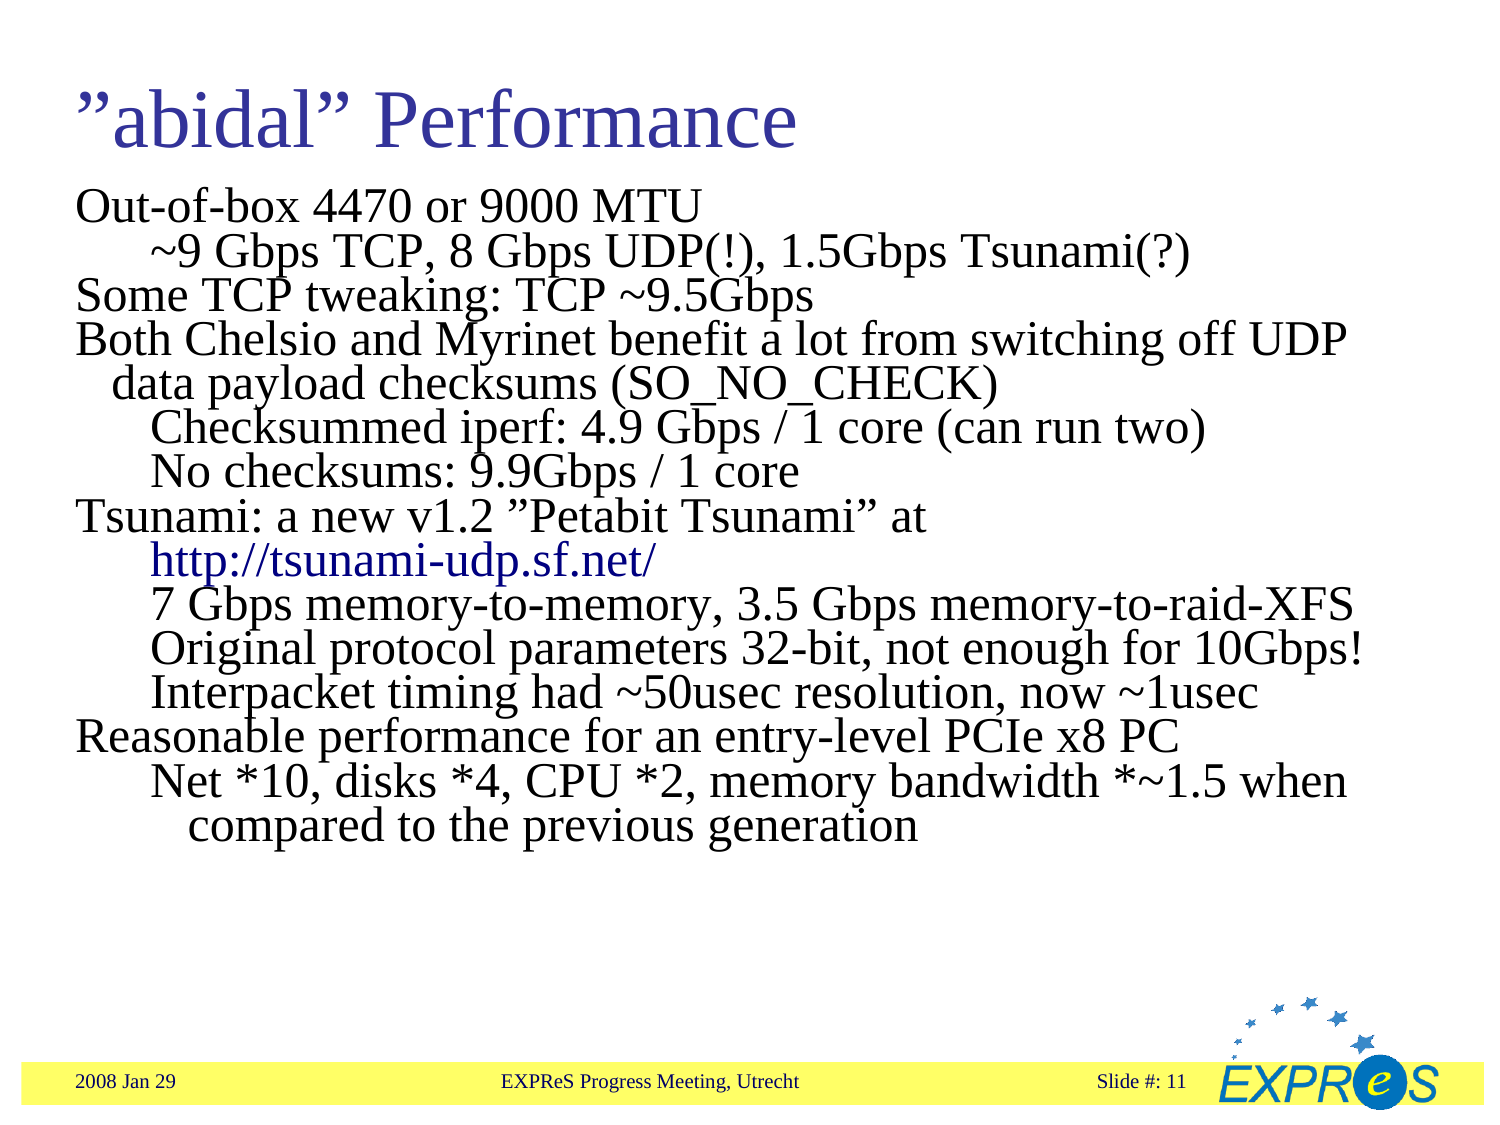

# ”abidal” Performance
Out-of-box 4470 or 9000 MTU
~9 Gbps TCP, 8 Gbps UDP(!), 1.5Gbps Tsunami(?)
Some TCP tweaking: TCP ~9.5Gbps
Both Chelsio and Myrinet benefit a lot from switching off UDP data payload checksums (SO_NO_CHECK)
Checksummed iperf: 4.9 Gbps / 1 core (can run two)
No checksums: 9.9Gbps / 1 core
Tsunami: a new v1.2 ”Petabit Tsunami” at
http://tsunami-udp.sf.net/
7 Gbps memory-to-memory, 3.5 Gbps memory-to-raid-XFS
Original protocol parameters 32-bit, not enough for 10Gbps!
Interpacket timing had ~50usec resolution, now ~1usec
Reasonable performance for an entry-level PCIe x8 PC
Net *10, disks *4, CPU *2, memory bandwidth *~1.5 when compared to the previous generation